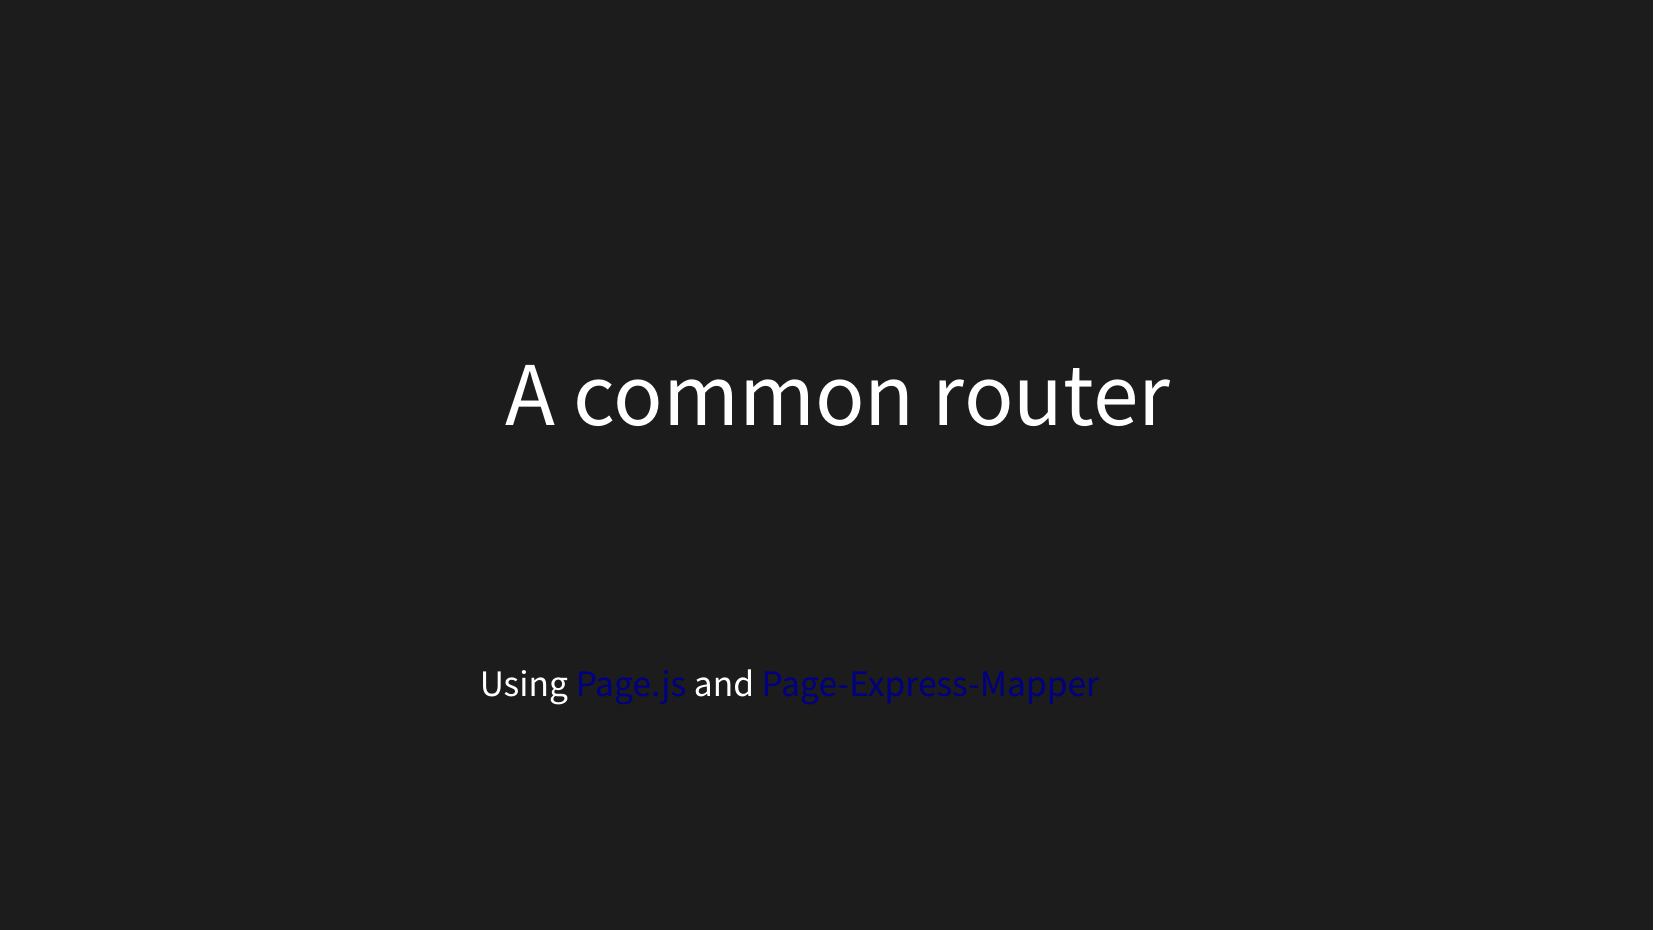

# A common router
Using Page.js and Page-Express-Mapper